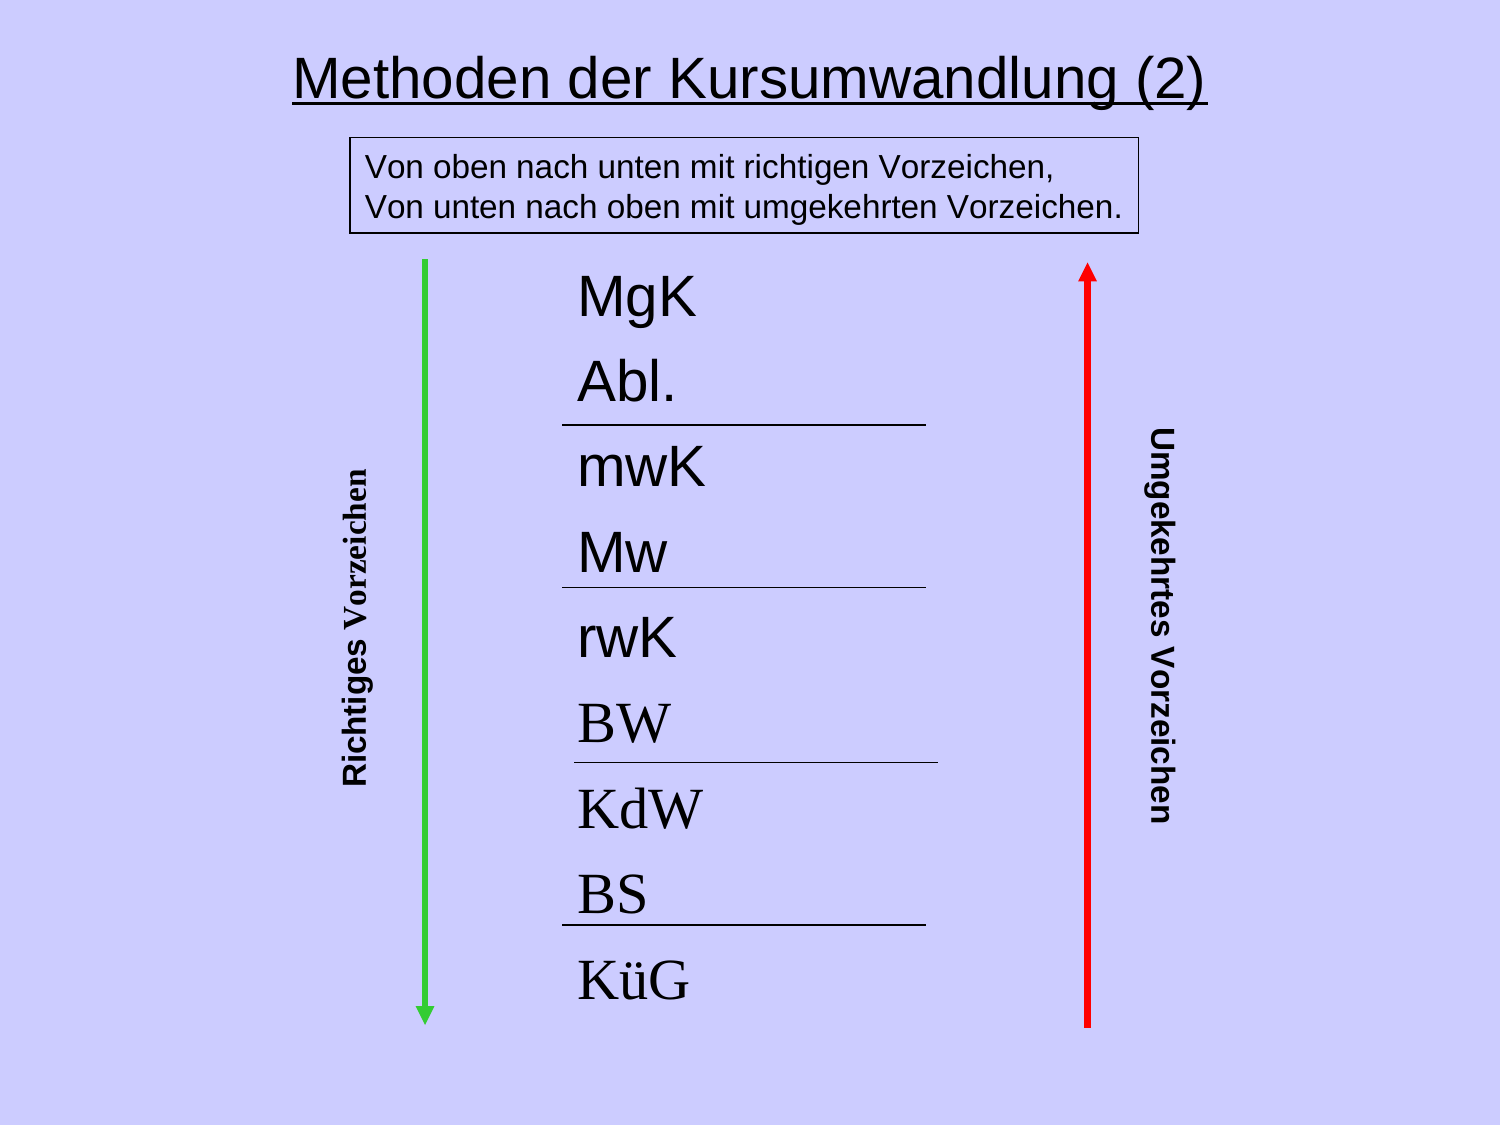

# Methoden der Kursumwandlung (2)
Von oben nach unten mit richtigen Vorzeichen,
Von unten nach oben mit umgekehrten Vorzeichen.
| MgK | |
| --- | --- |
| Abl. | |
| mwK | |
| Mw | |
| rwK | |
| BW | |
| KdW | |
| BS | |
| KüG | |
Richtiges Vorzeichen
Umgekehrtes Vorzeichen